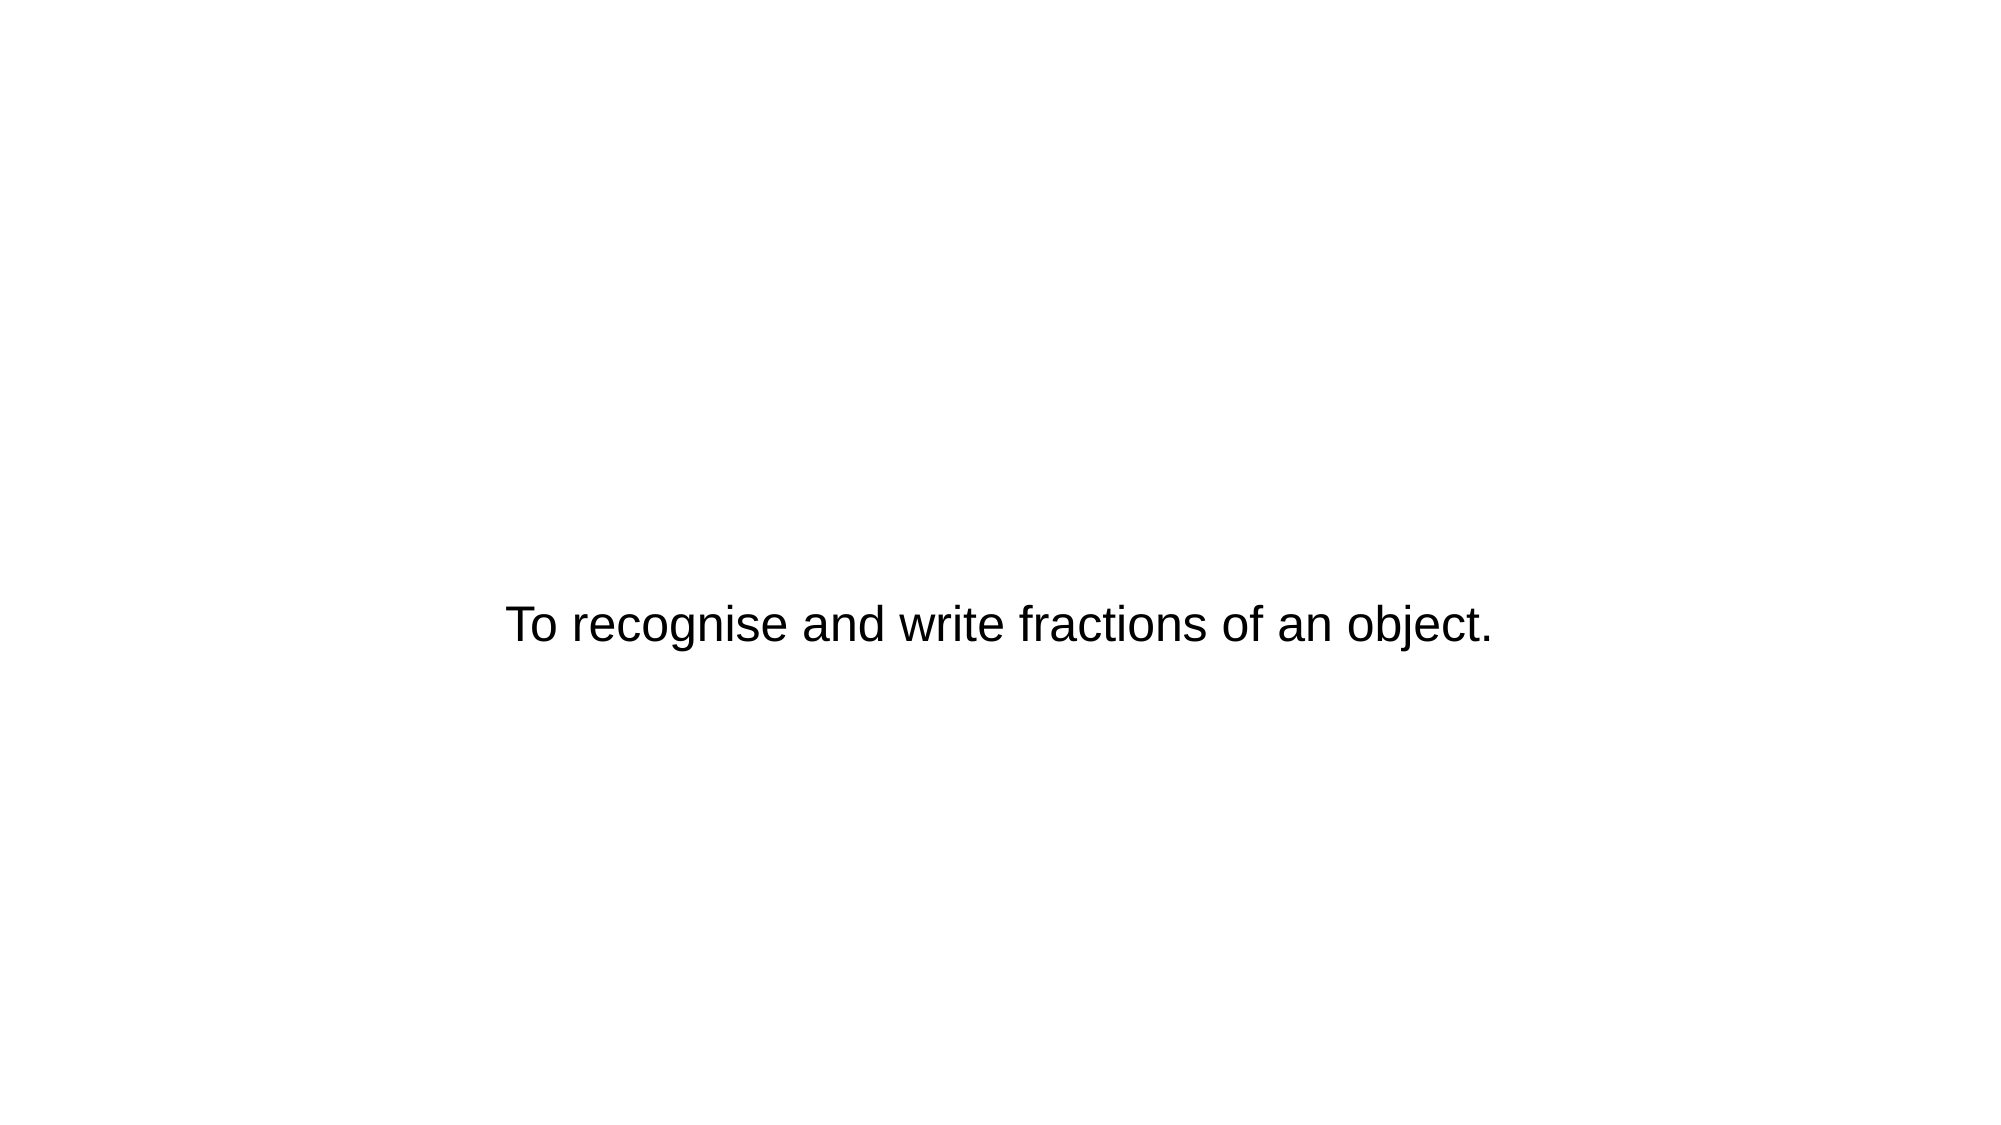

#
To recognise and write fractions of an object.